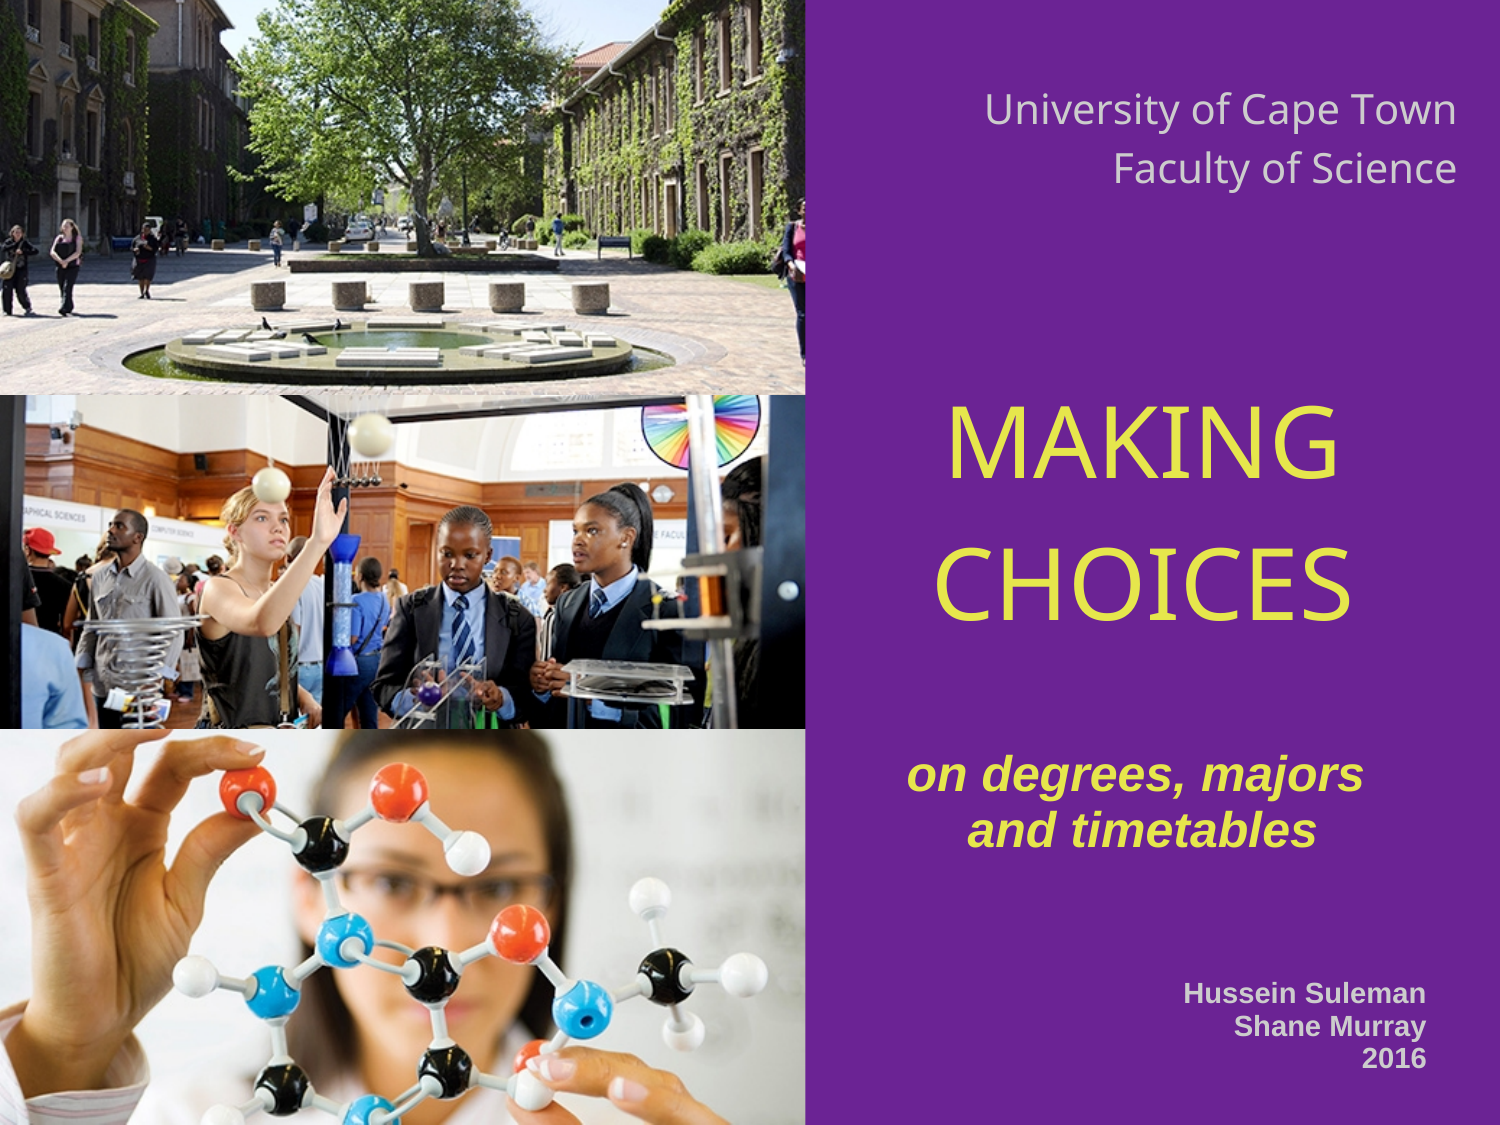

University of Cape Town
Faculty of Science
MAKING
CHOICES
on degrees, majors
and timetables
Hussein Suleman
Shane Murray
2016